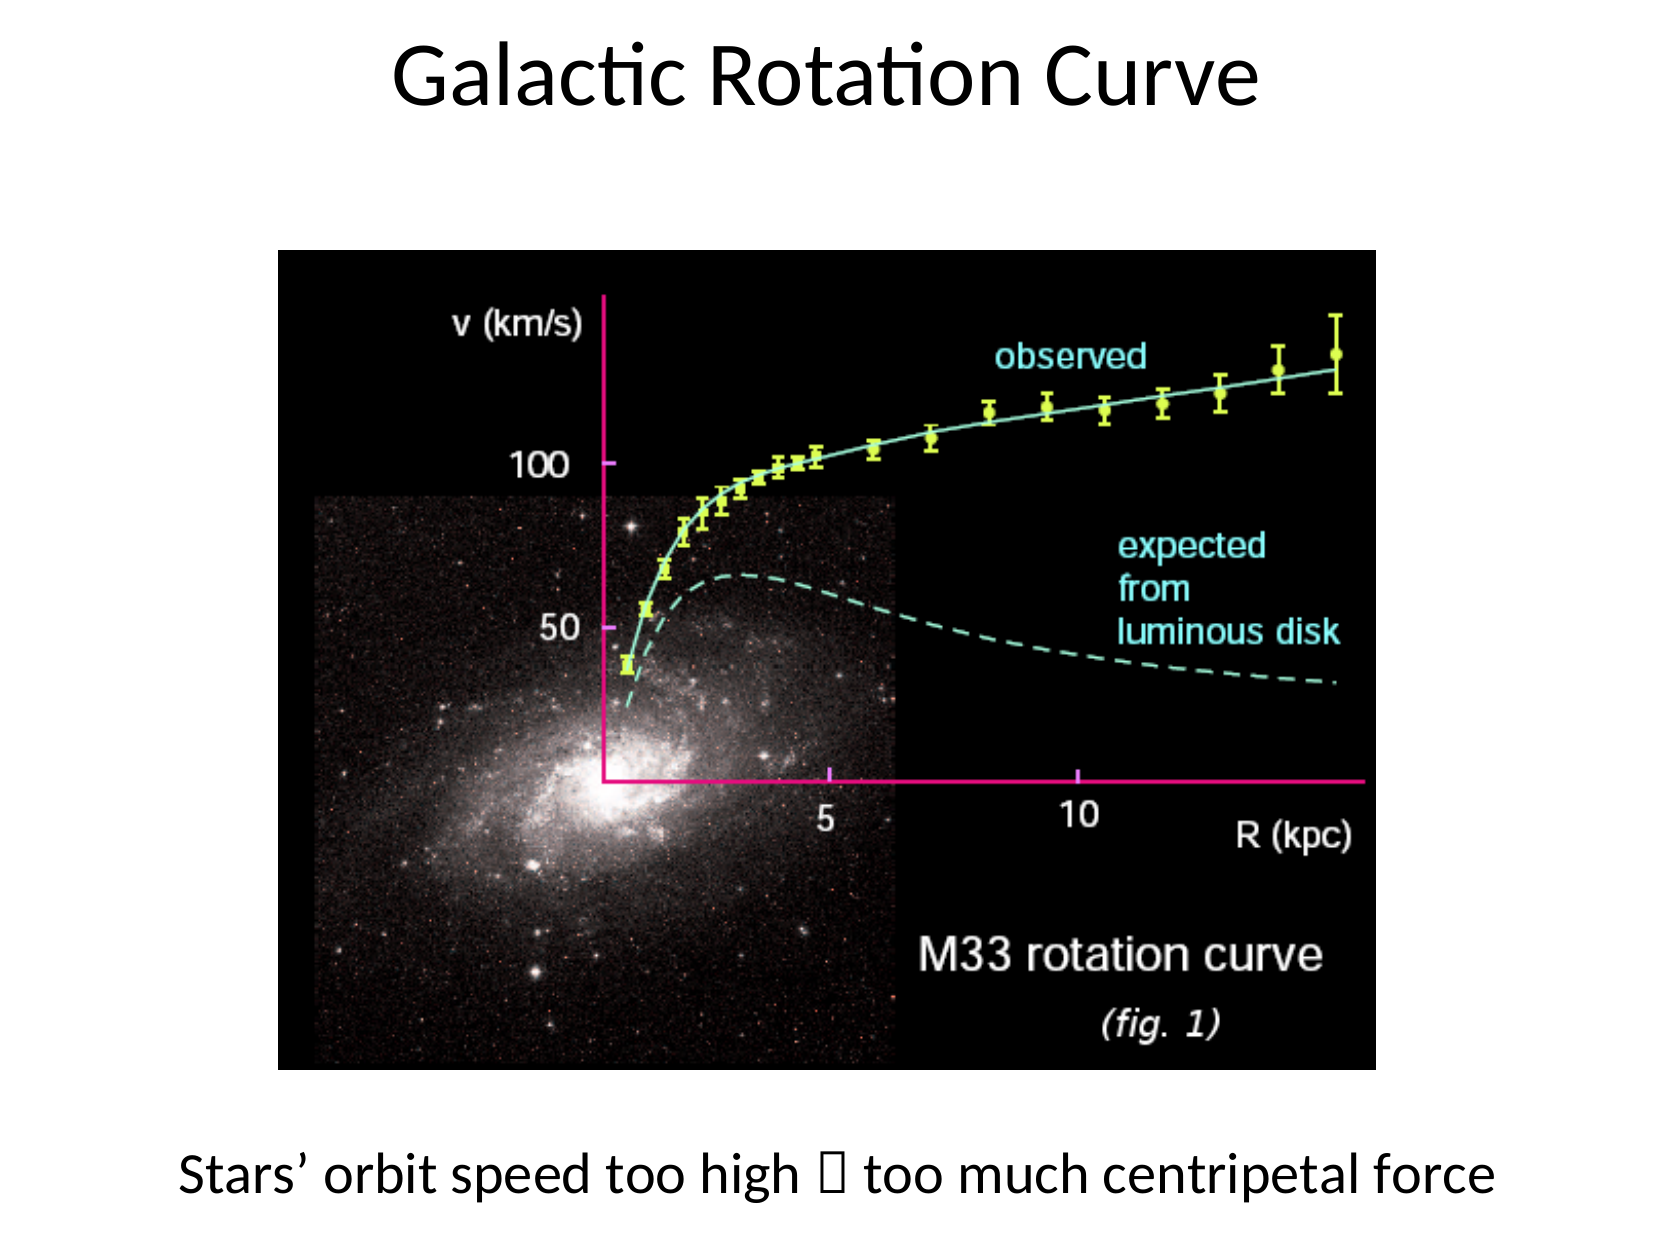

# Galactic Rotation Curve
Stars’ orbit speed too high  too much centripetal force